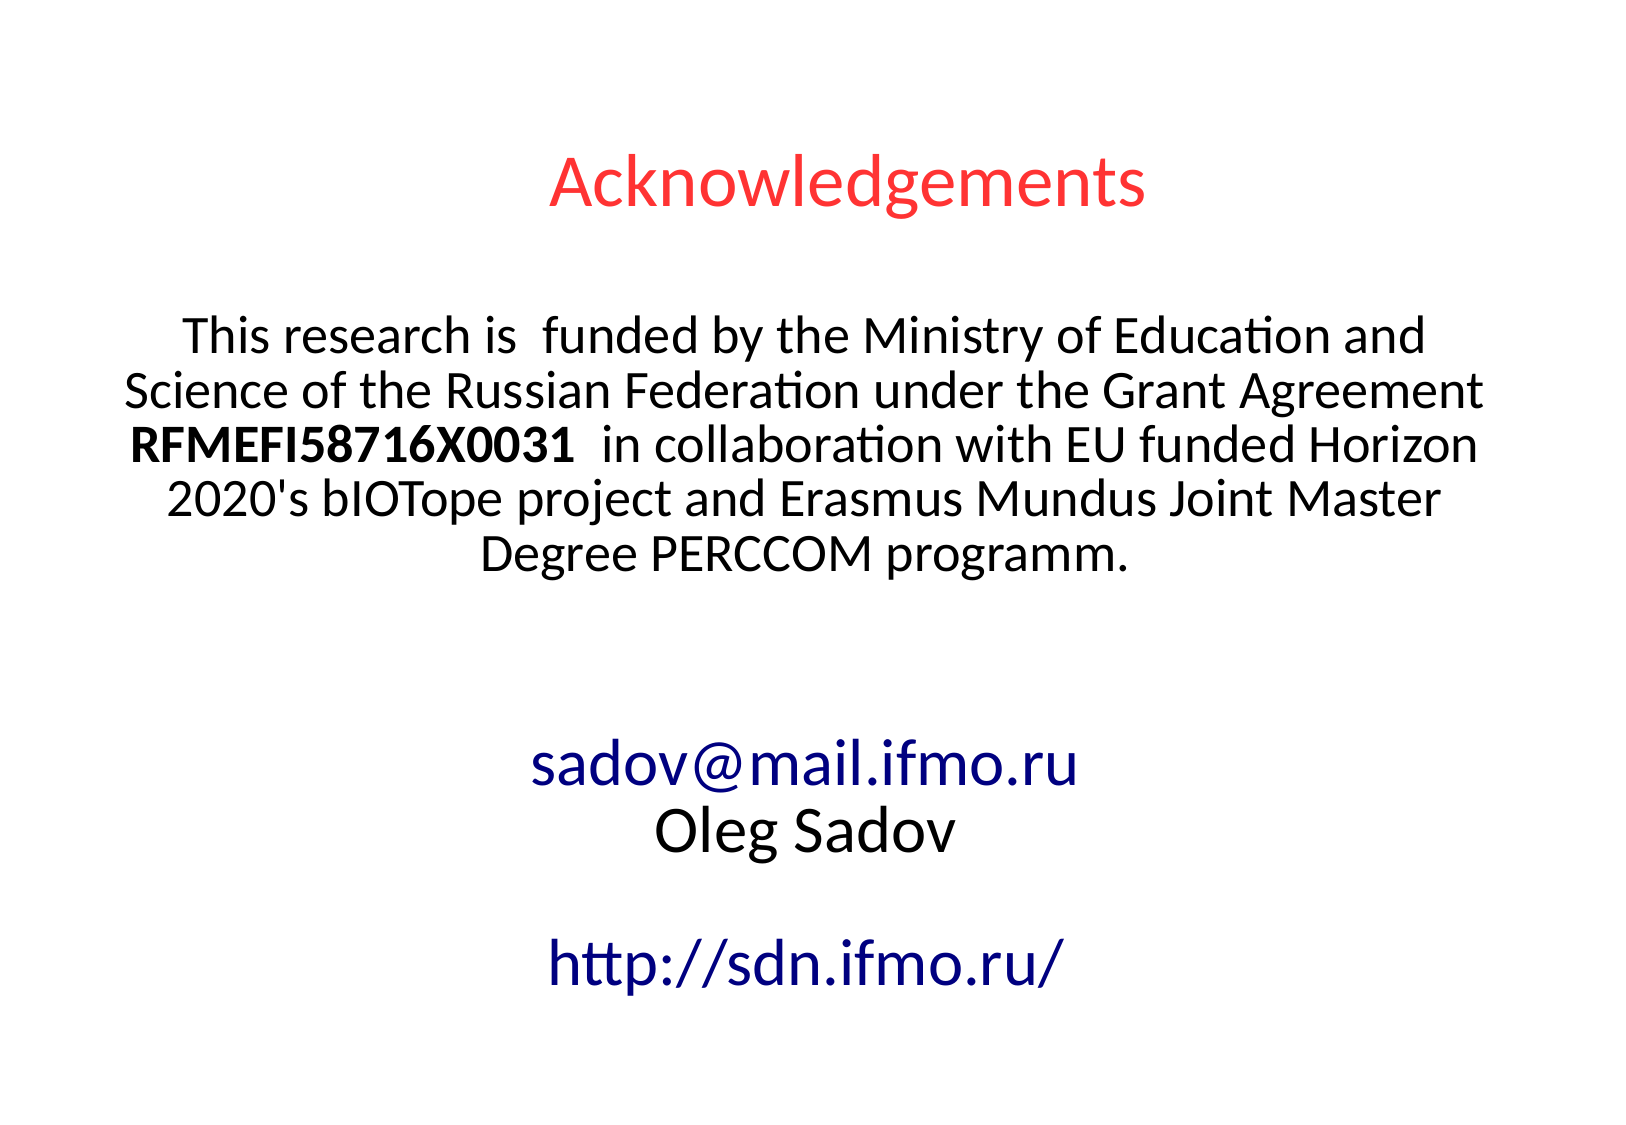

Acknowledgements
# This research is funded by the Ministry of Education and Science of the Russian Federation under the Grant Agreement RFMEFI58716X0031 in collaboration with EU funded Horizon 2020's bIOTope project and Erasmus Mundus Joint Master Degree PERCCOM programm. sadov@mail.ifmo.ru Oleg Sadov http://sdn.ifmo.ru/